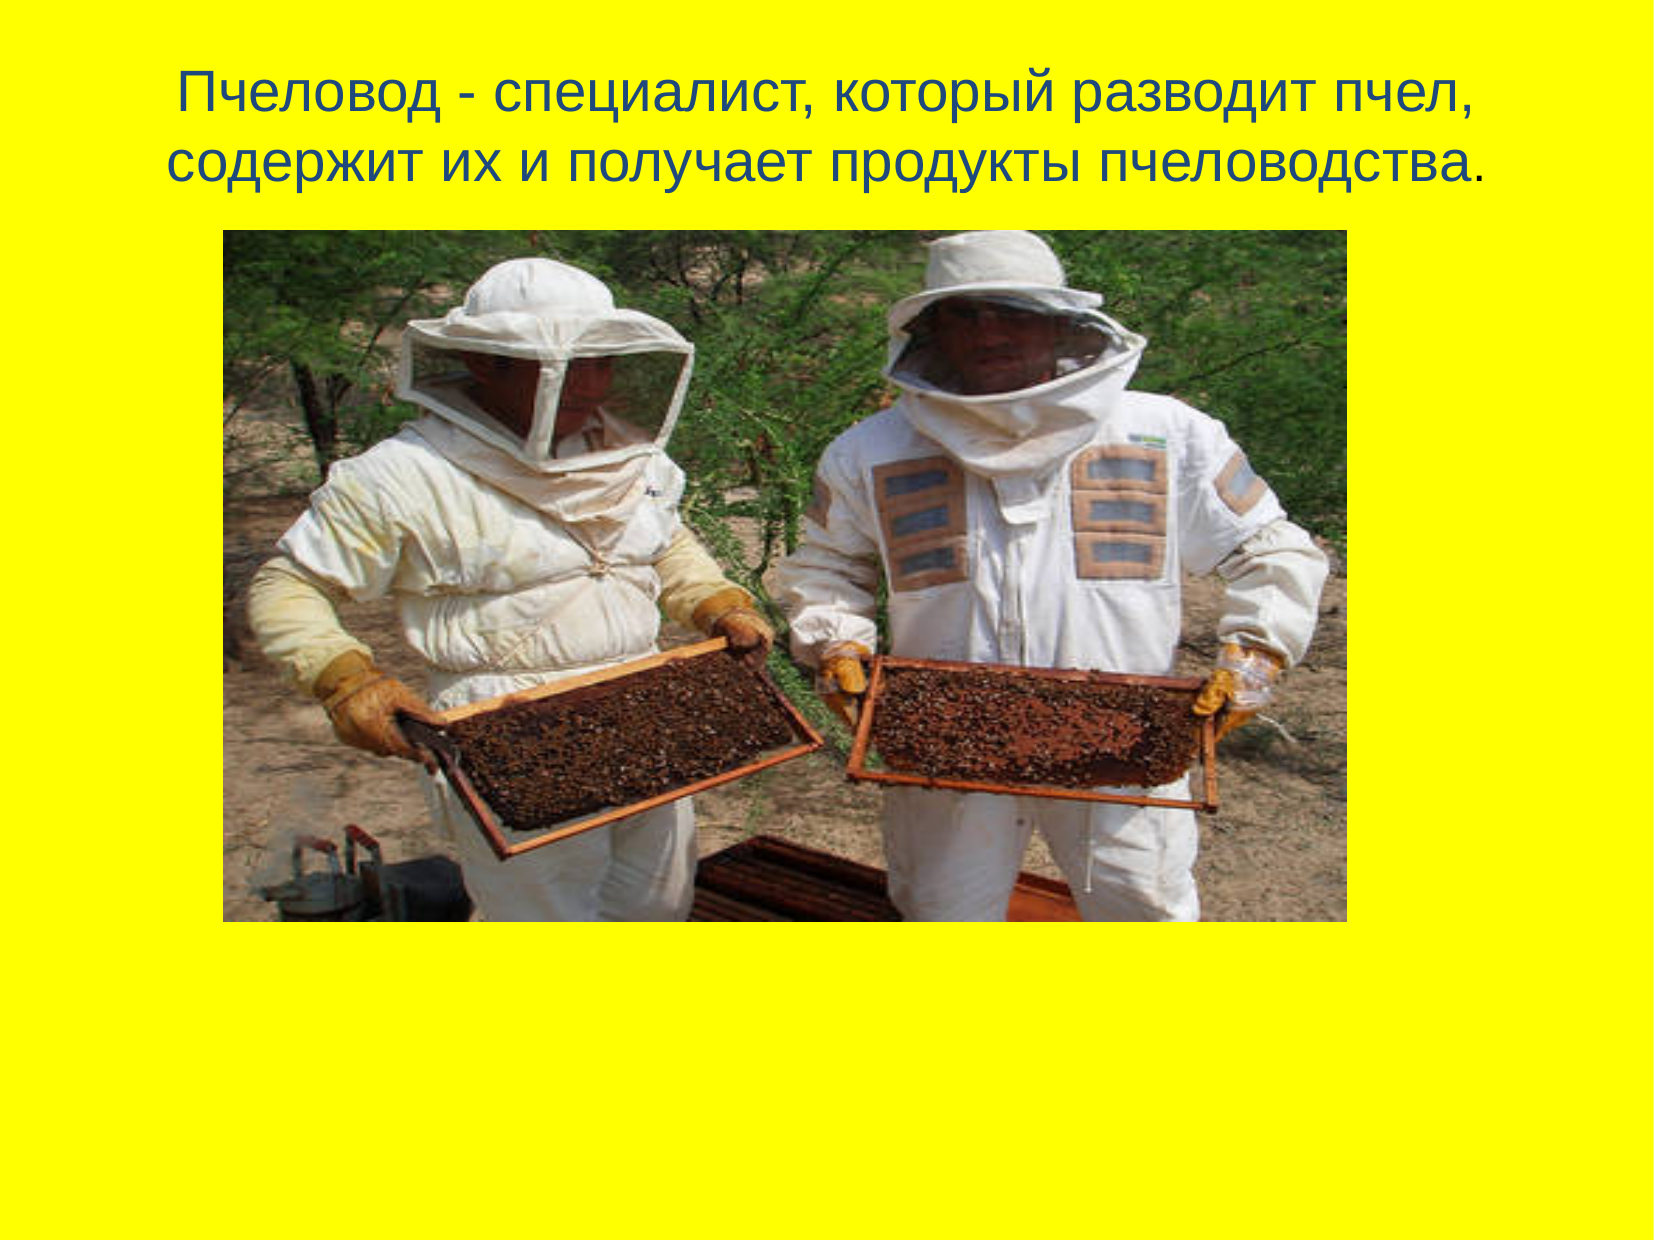

# Пчеловод - специалист, который разводит пчел, содержит их и получает продукты пчеловодства.